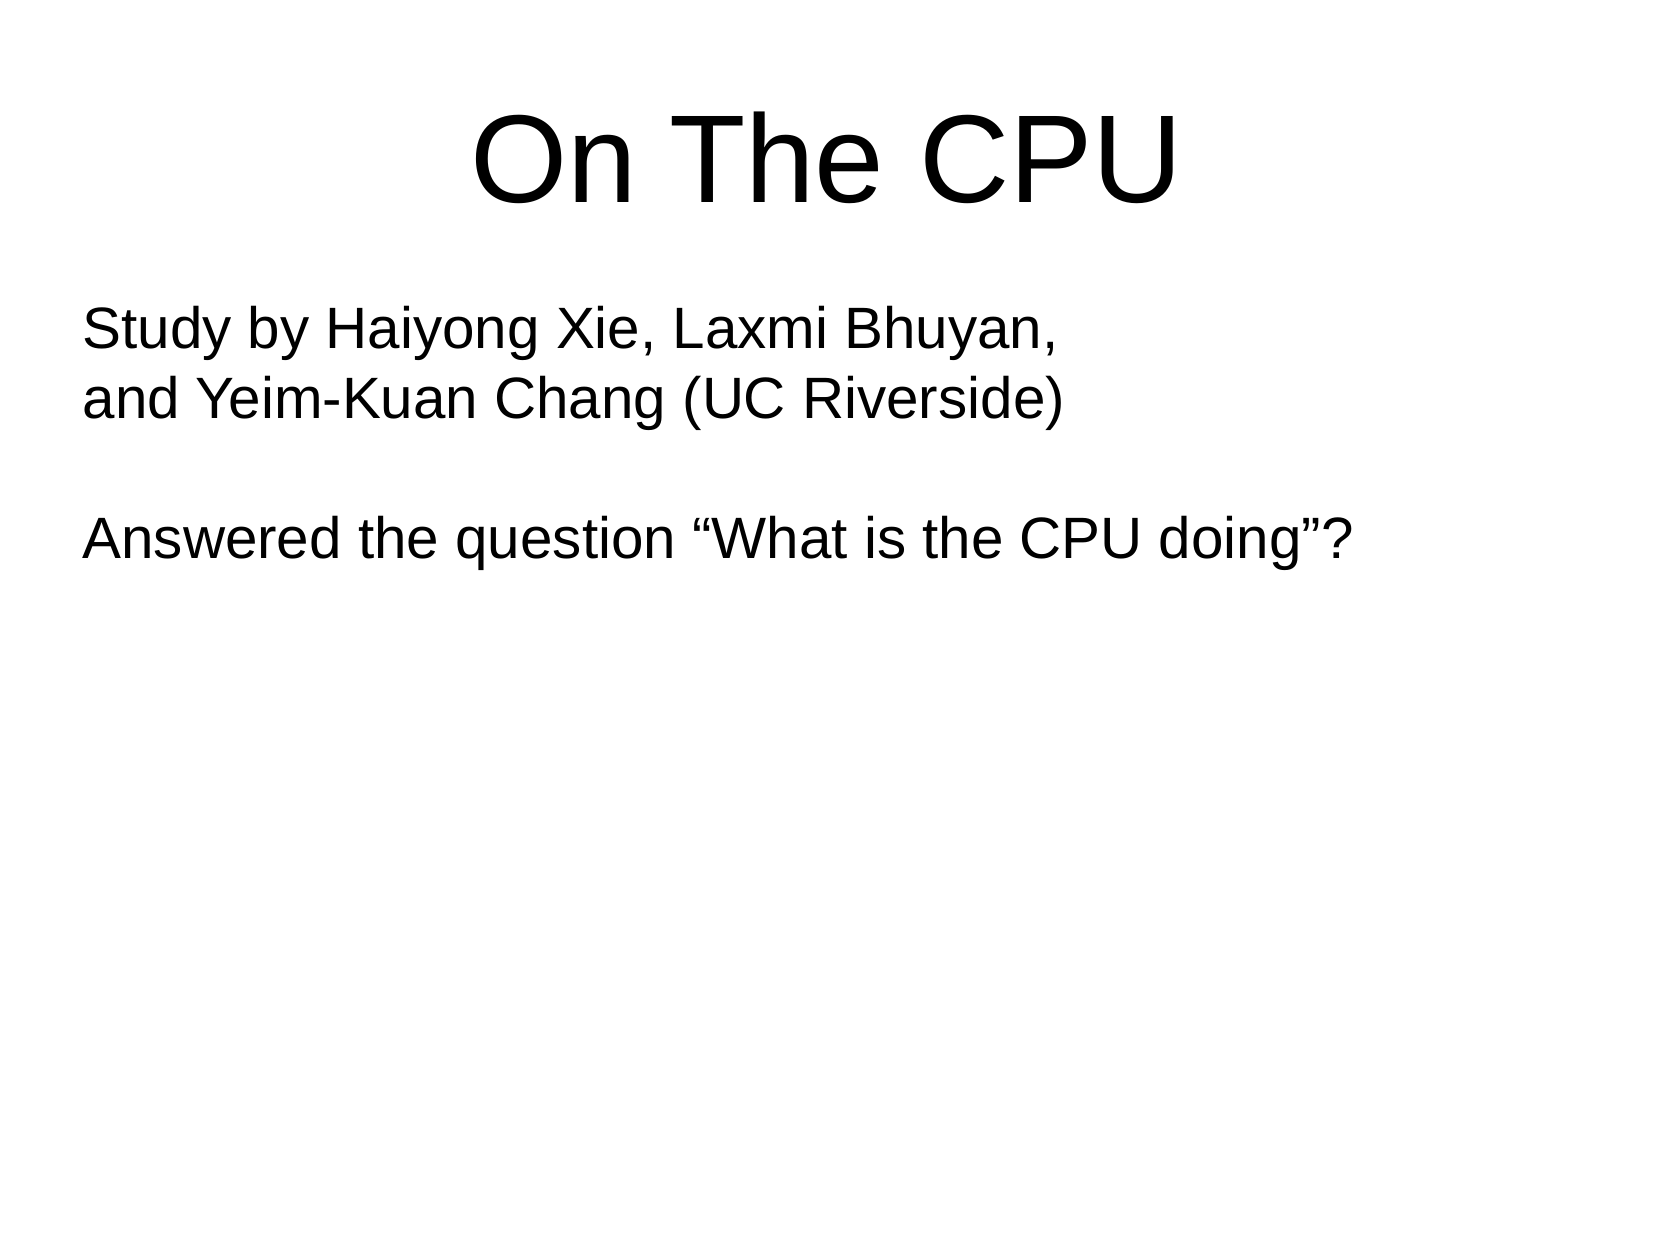

On The CPU
Study by Haiyong Xie, Laxmi Bhuyan,
and Yeim-Kuan Chang (UC Riverside)
Answered the question “What is the CPU doing”?